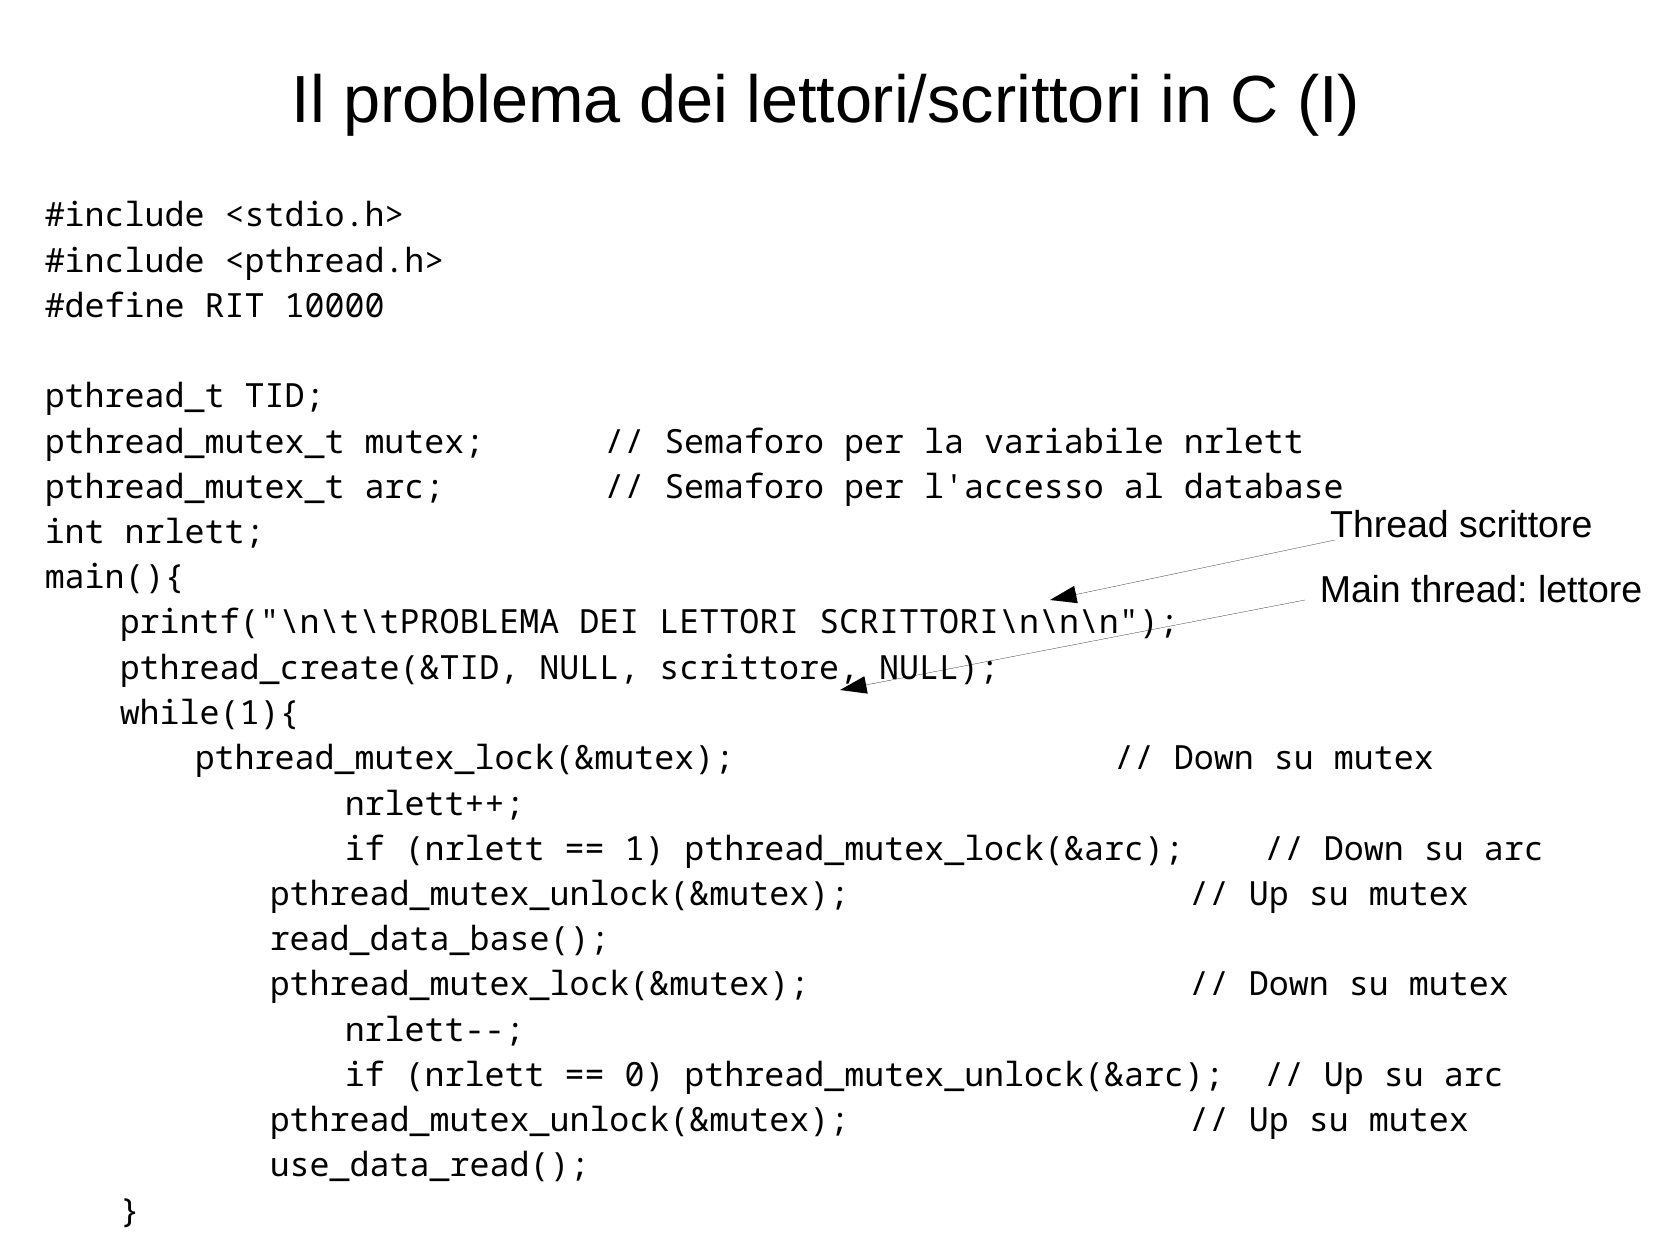

# Il problema dei lettori/scrittori in C (I)
#include <stdio.h>
#include <pthread.h>
#define RIT 10000
pthread_t TID;
pthread_mutex_t mutex; // Semaforo per la variabile nrlett
pthread_mutex_t arc; // Semaforo per l'accesso al database
int nrlett;
main(){
 	printf("\n\t\tPROBLEMA DEI LETTORI SCRITTORI\n\n\n");
	pthread_create(&TID, NULL, scrittore, NULL);
 	while(1){
 		pthread_mutex_lock(&mutex); // Down su mutex
 			nrlett++;
 			if (nrlett == 1) pthread_mutex_lock(&arc); // Down su arc
 		pthread_mutex_unlock(&mutex); // Up su mutex
 		read_data_base();
 		pthread_mutex_lock(&mutex); // Down su mutex
 			nrlett--;
 			if (nrlett == 0) pthread_mutex_unlock(&arc); // Up su arc
 		pthread_mutex_unlock(&mutex); // Up su mutex
 		use_data_read();
 	}
 	pthread_join(TID, NULL);
}
 Thread scrittore
Main thread: lettore